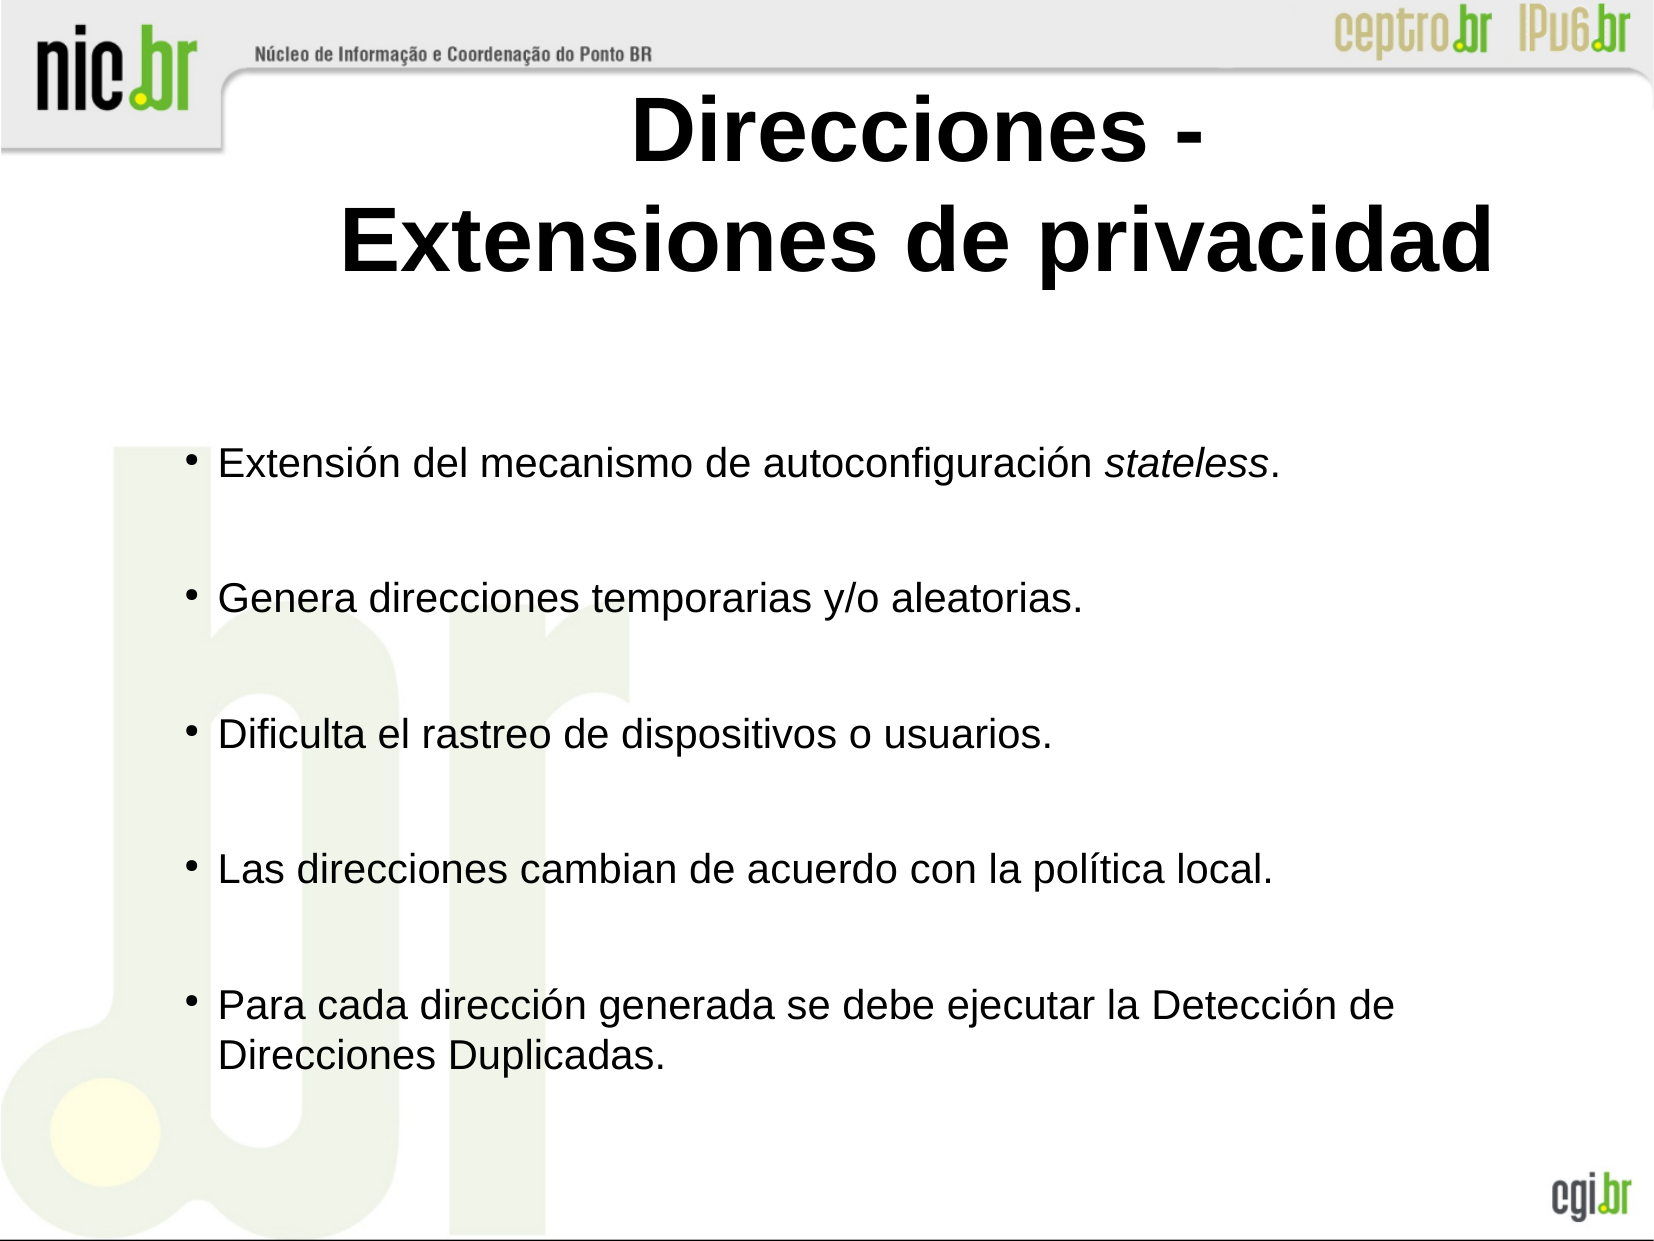

Direcciones -
Extensiones de privacidad
Extensión del mecanismo de autoconfiguración stateless.
Genera direcciones temporarias y/o aleatorias.
Dificulta el rastreo de dispositivos o usuarios.
Las direcciones cambian de acuerdo con la política local.
Para cada dirección generada se debe ejecutar la Detección de Direcciones Duplicadas.